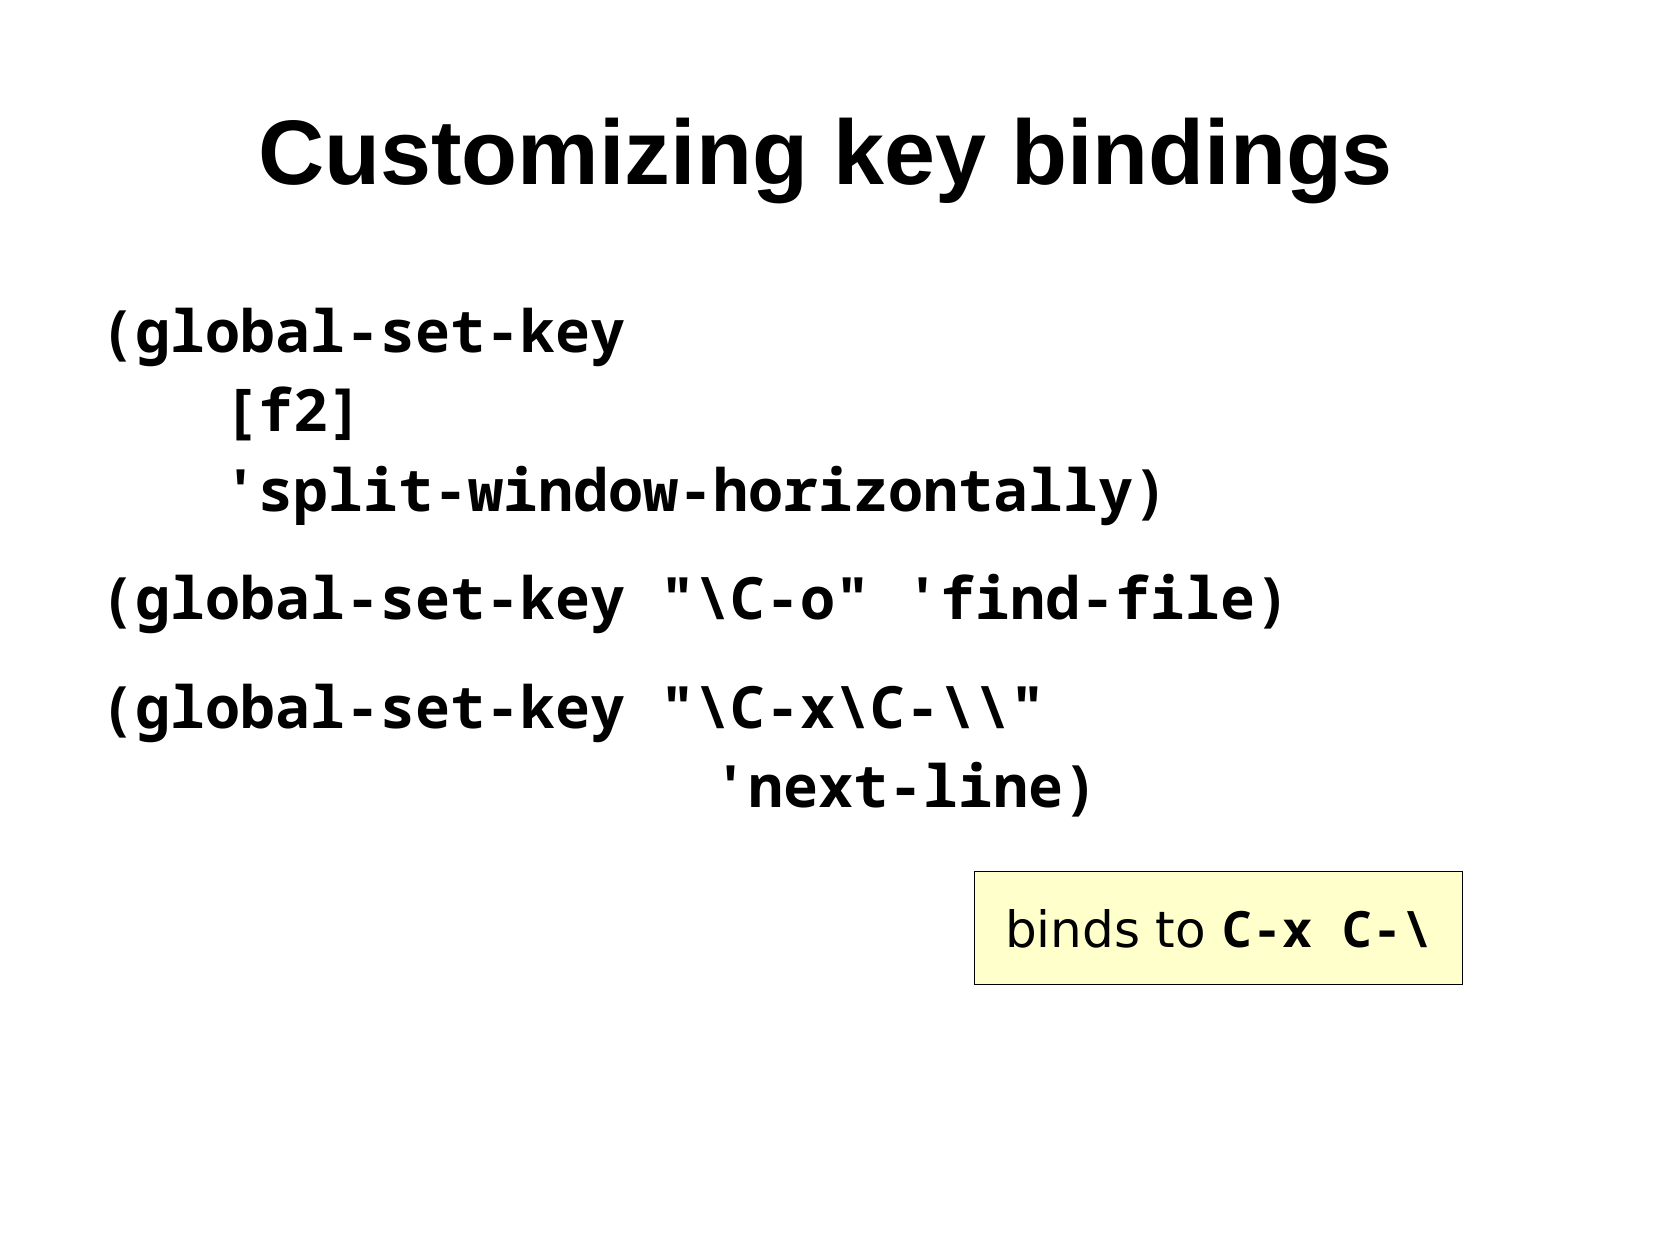

# Customizing key bindings
(global-set-key
 [f2]
 'split-window-horizontally)
(global-set-key "\C-o" 'find-file)
(global-set-key "\C-x\C-\\"
 'next-line)
binds to C-x C-\